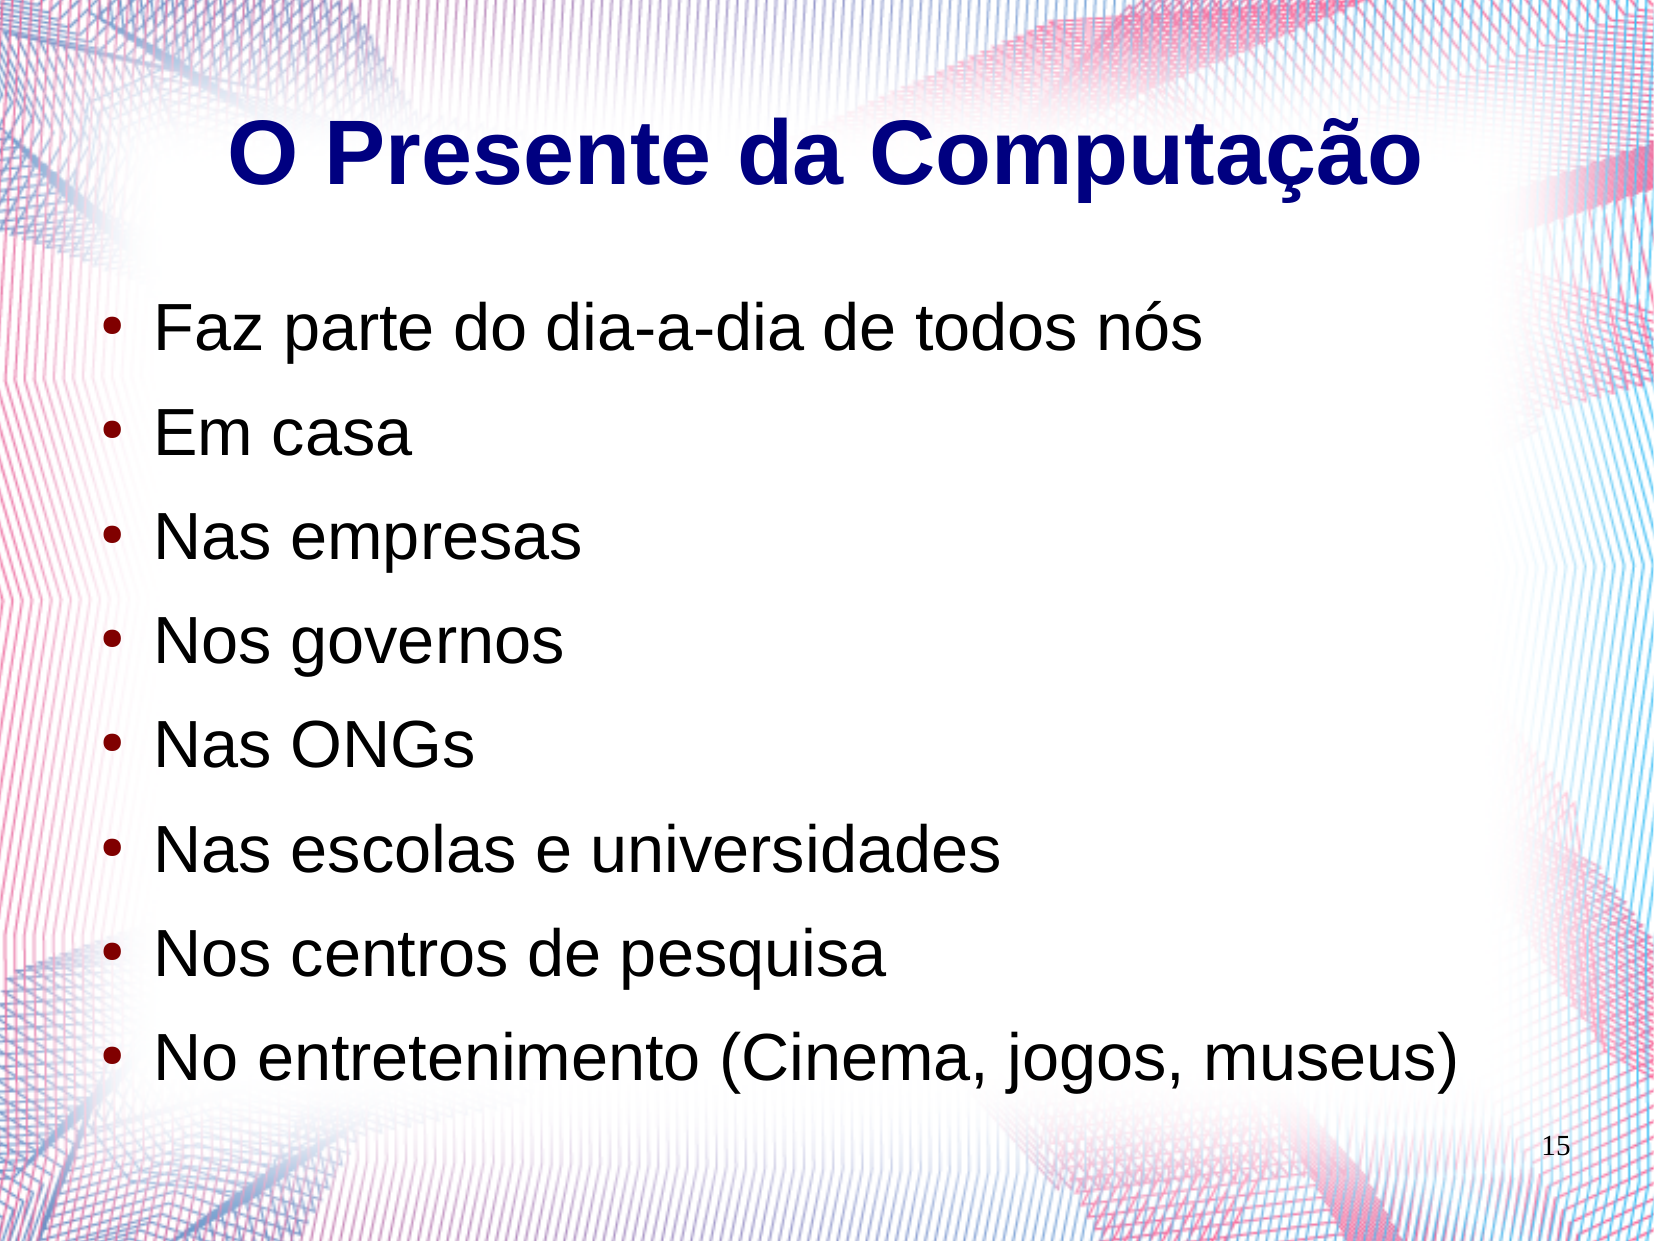

# O Presente da Computação
Faz parte do dia-a-dia de todos nós
Em casa
Nas empresas
Nos governos
Nas ONGs
Nas escolas e universidades
Nos centros de pesquisa
No entretenimento (Cinema, jogos, museus)
15